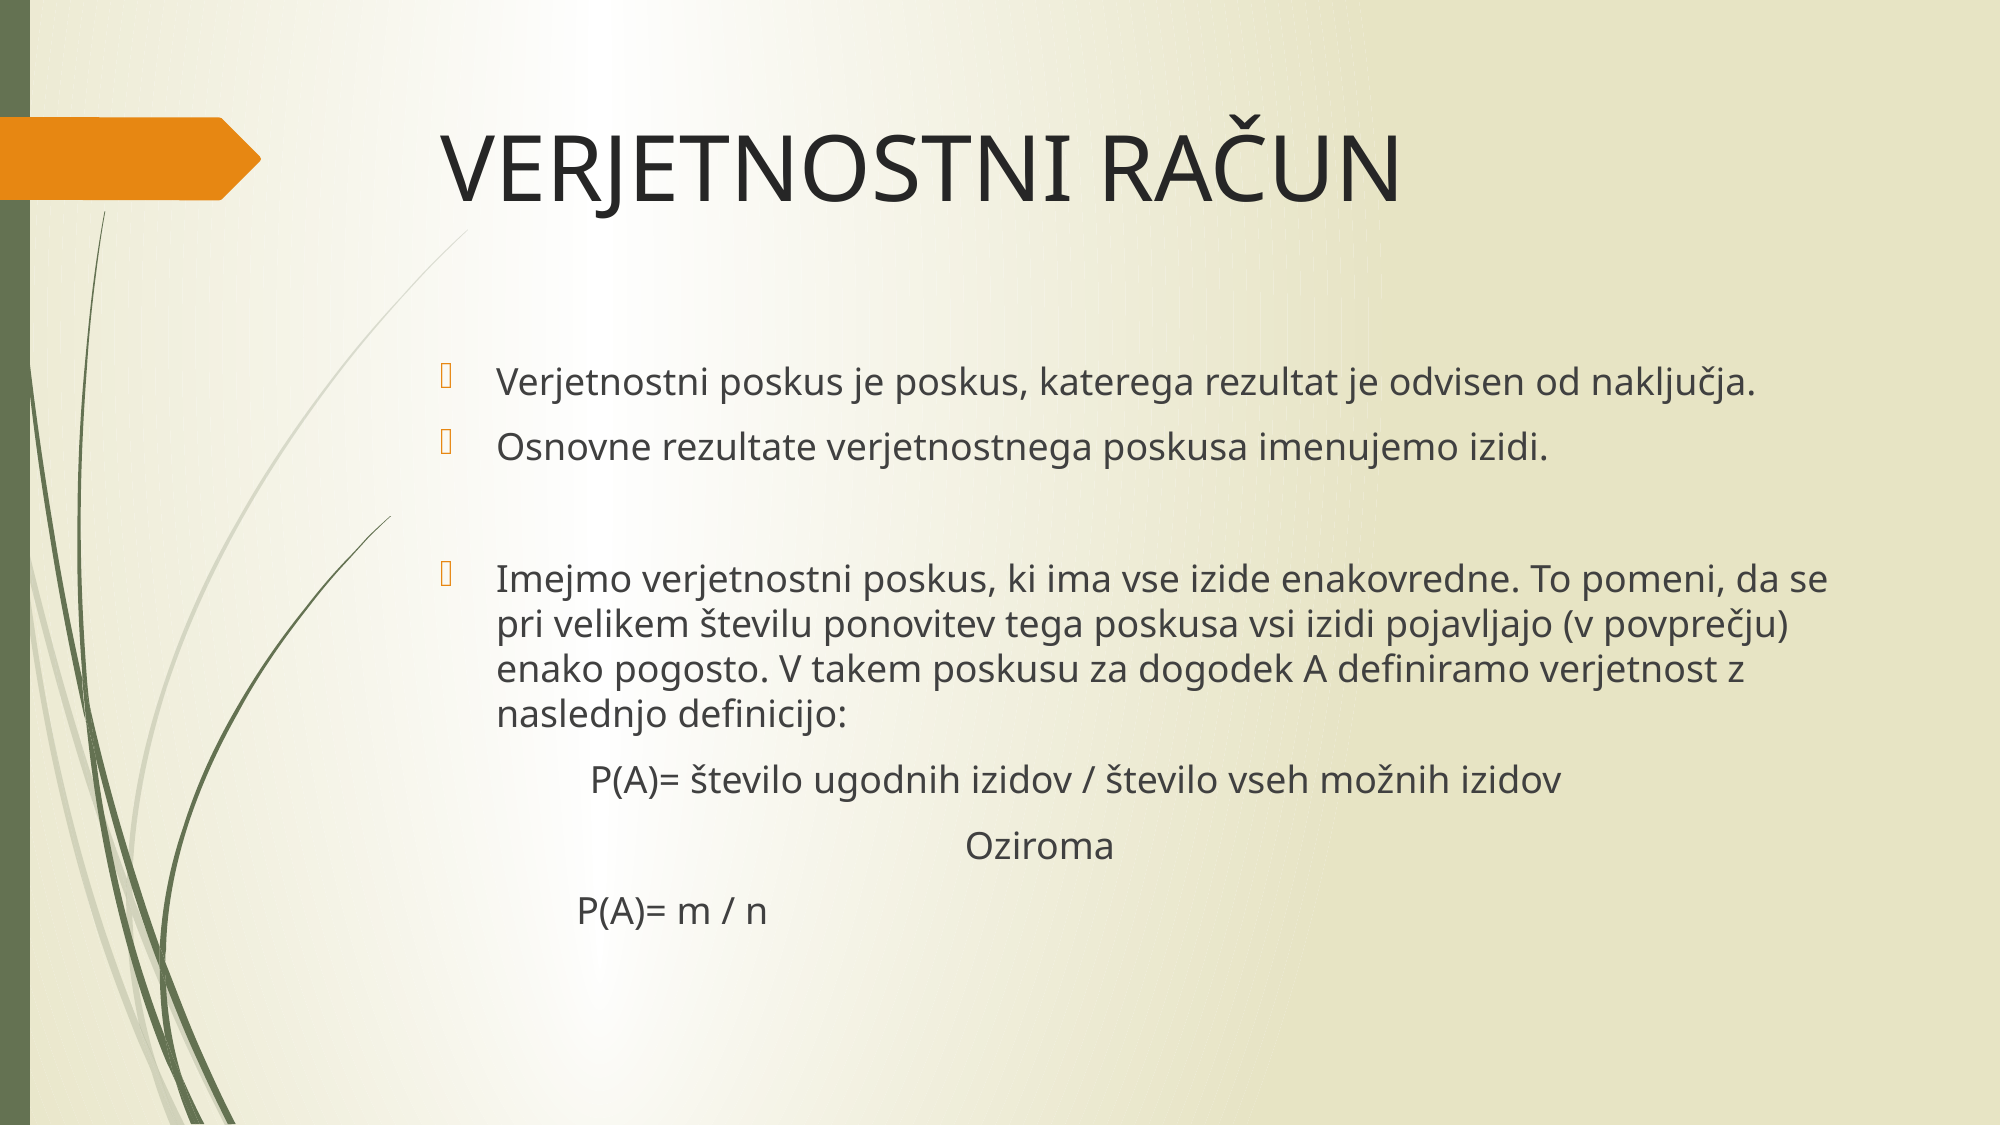

# VERJETNOSTNI RAČUN
Verjetnostni poskus je poskus, katerega rezultat je odvisen od naključja.
Osnovne rezultate verjetnostnega poskusa imenujemo izidi.
Imejmo verjetnostni poskus, ki ima vse izide enakovredne. To pomeni, da se pri velikem številu ponovitev tega poskusa vsi izidi pojavljajo (v povprečju) enako pogosto. V takem poskusu za dogodek A definiramo verjetnost z naslednjo definicijo:
		P(A)= število ugodnih izidov / število vseh možnih izidov
							Oziroma
 P(A)= m / n